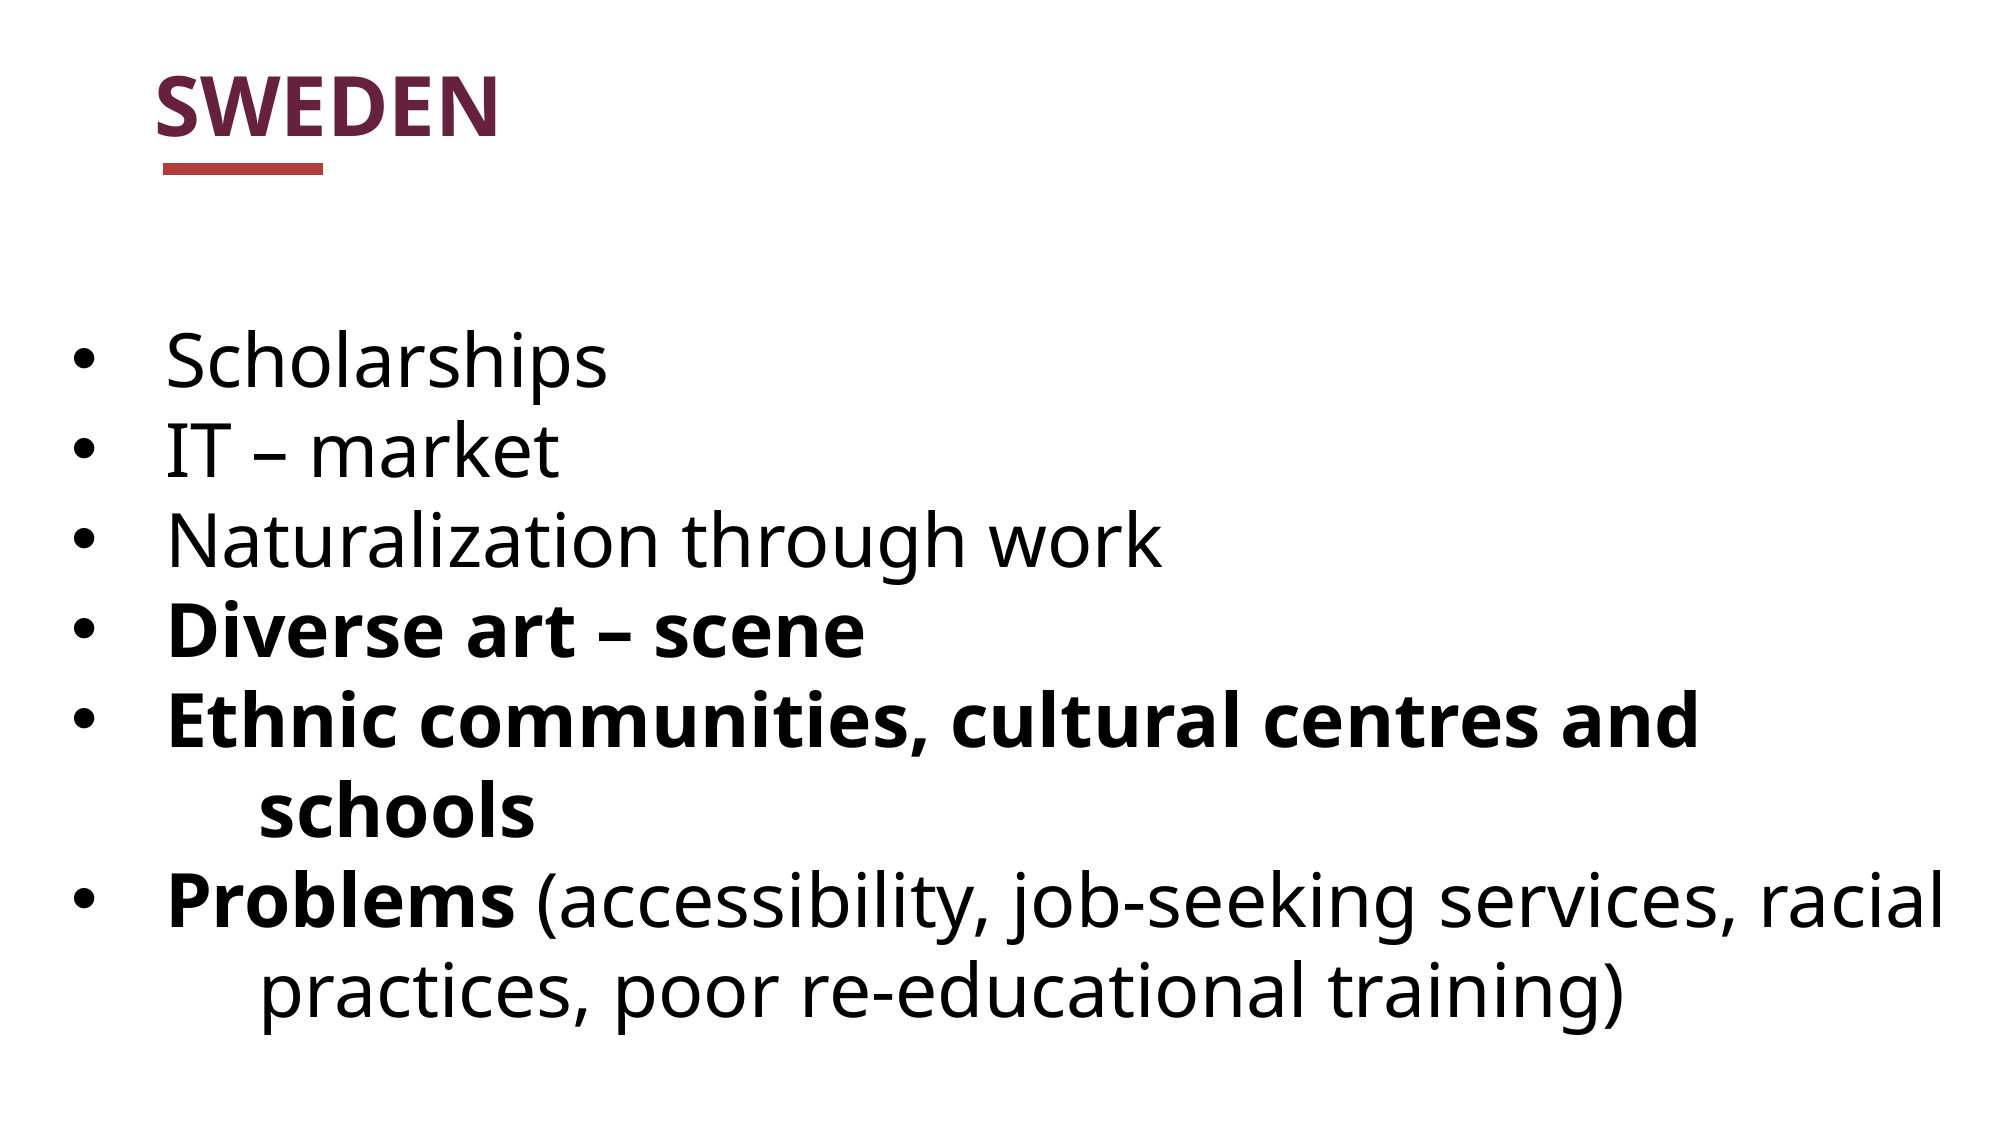

SWEDEN
Scholarships
IT – market
Naturalization through work
Diverse art – scene
Ethnic communities, cultural centres and schools
Problems (accessibility, job-seeking services, racial practices, poor re-educational training)